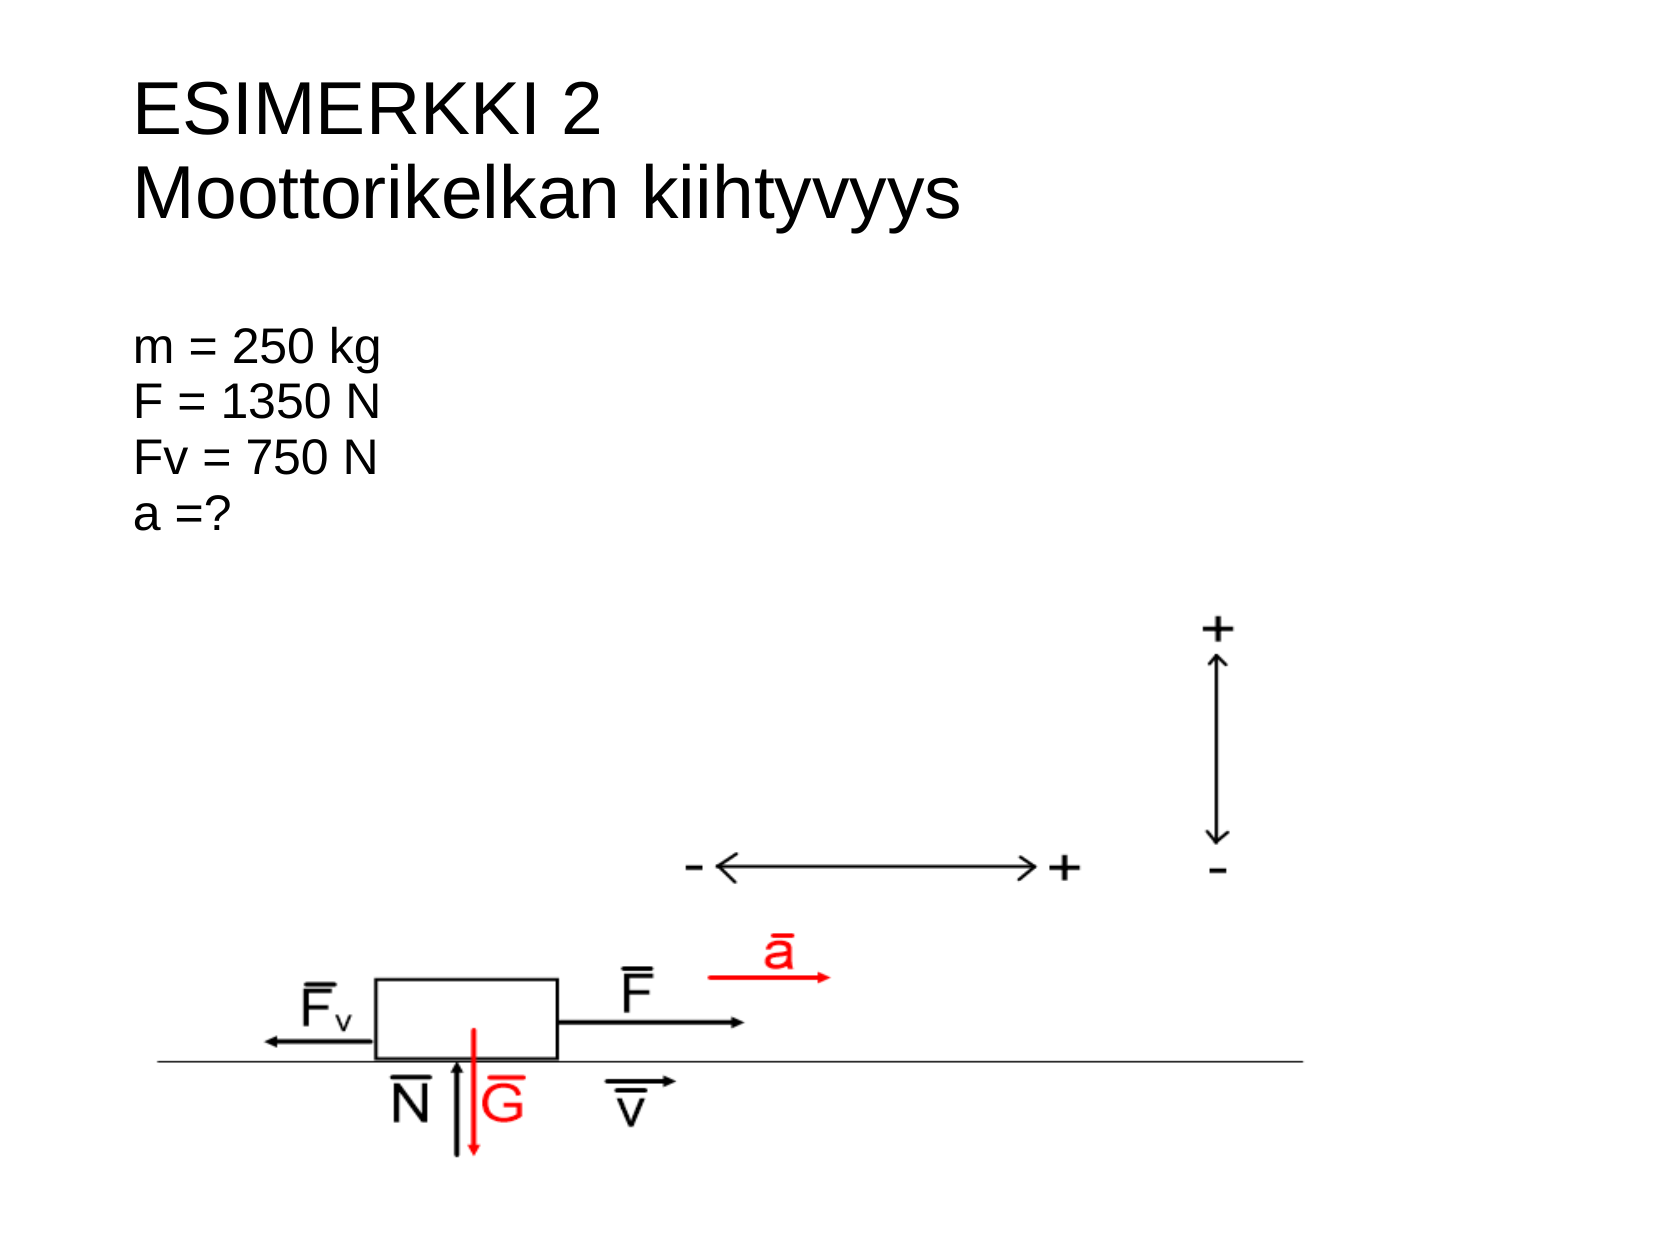

ESIMERKKI 2
Moottorikelkan kiihtyvyys
m = 250 kg
F = 1350 N
Fv = 750 N
a =?